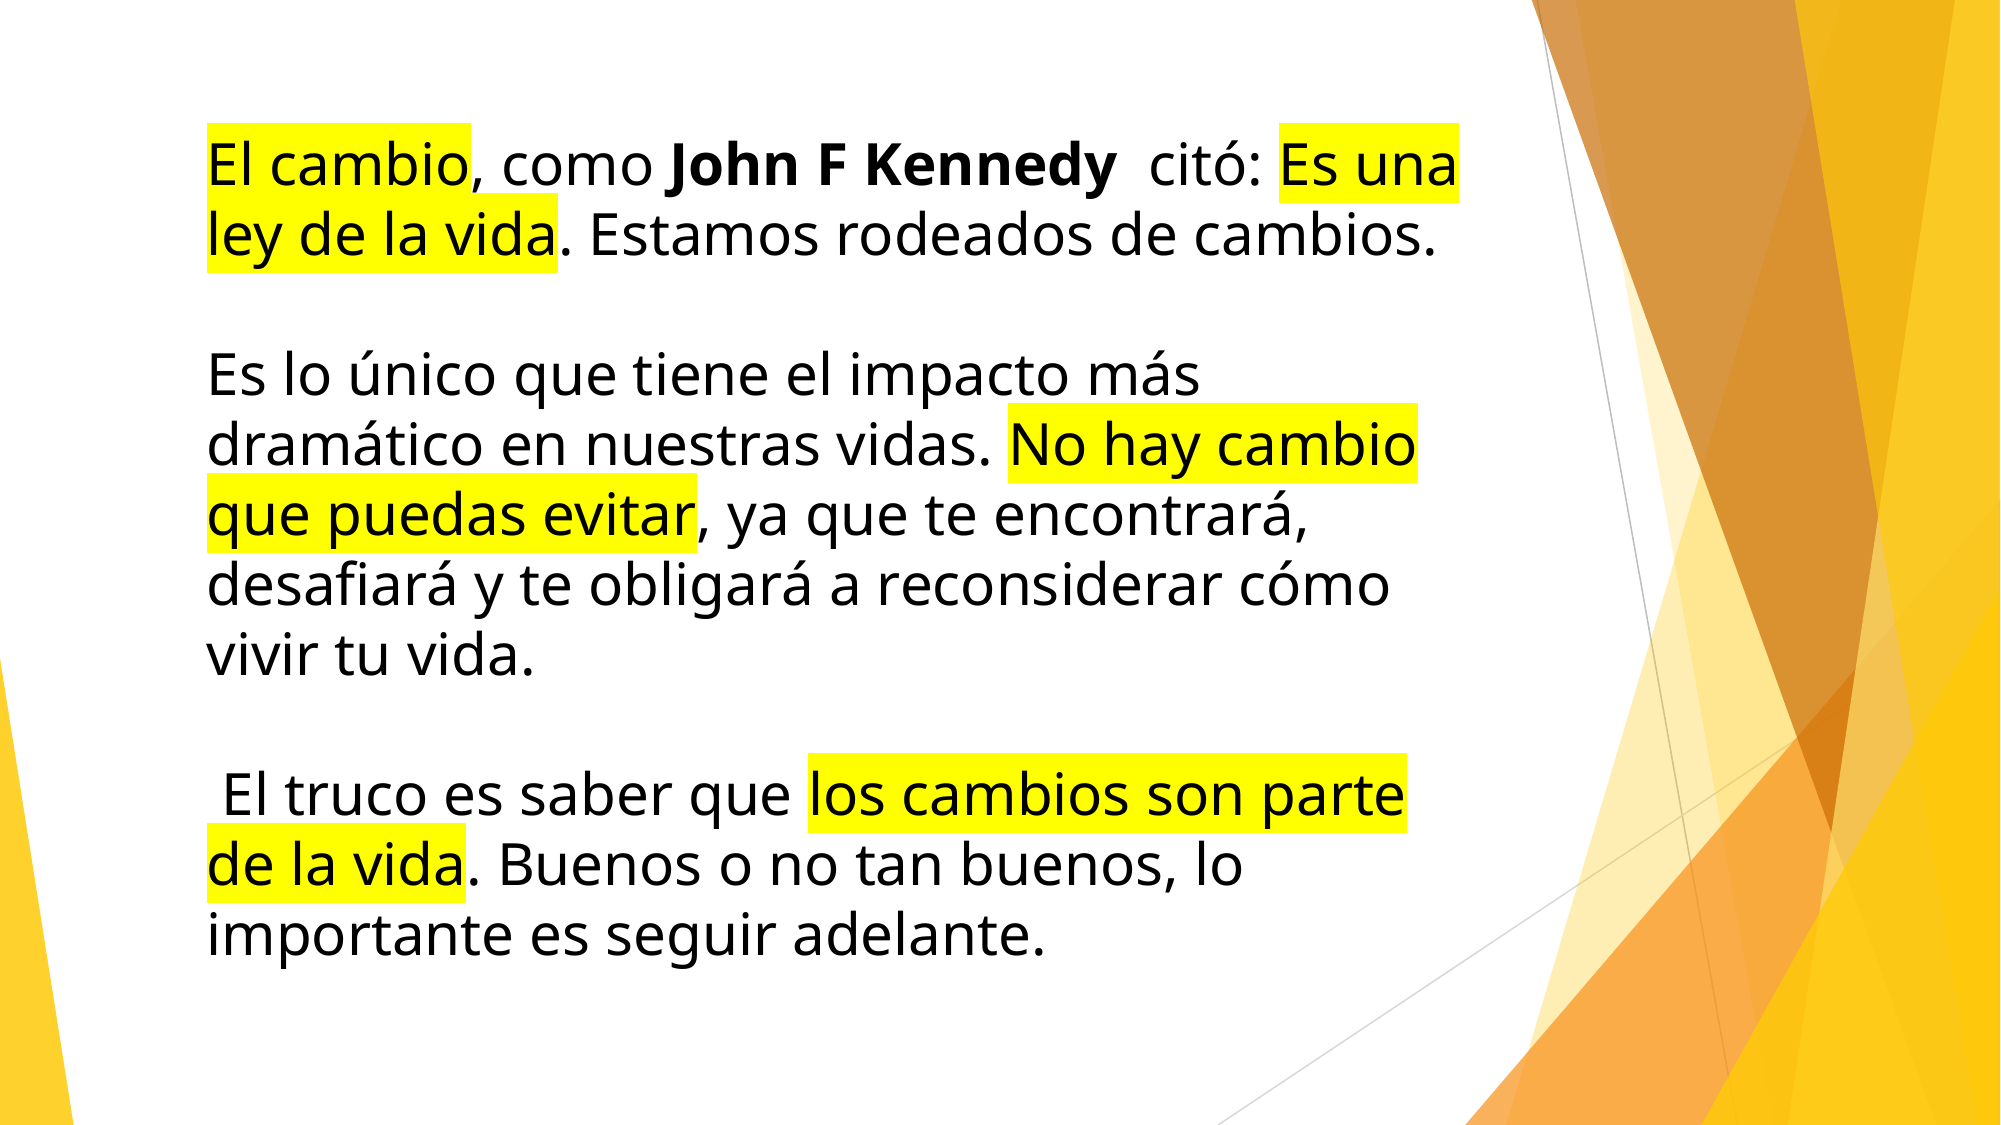

El cambio, como John F Kennedy citó: Es una ley de la vida. Estamos rodeados de cambios.
Es lo único que tiene el impacto más dramático en nuestras vidas. No hay cambio que puedas evitar, ya que te encontrará, desafiará y te obligará a reconsiderar cómo vivir tu vida.
 El truco es saber que los cambios son parte de la vida. Buenos o no tan buenos, lo importante es seguir adelante.